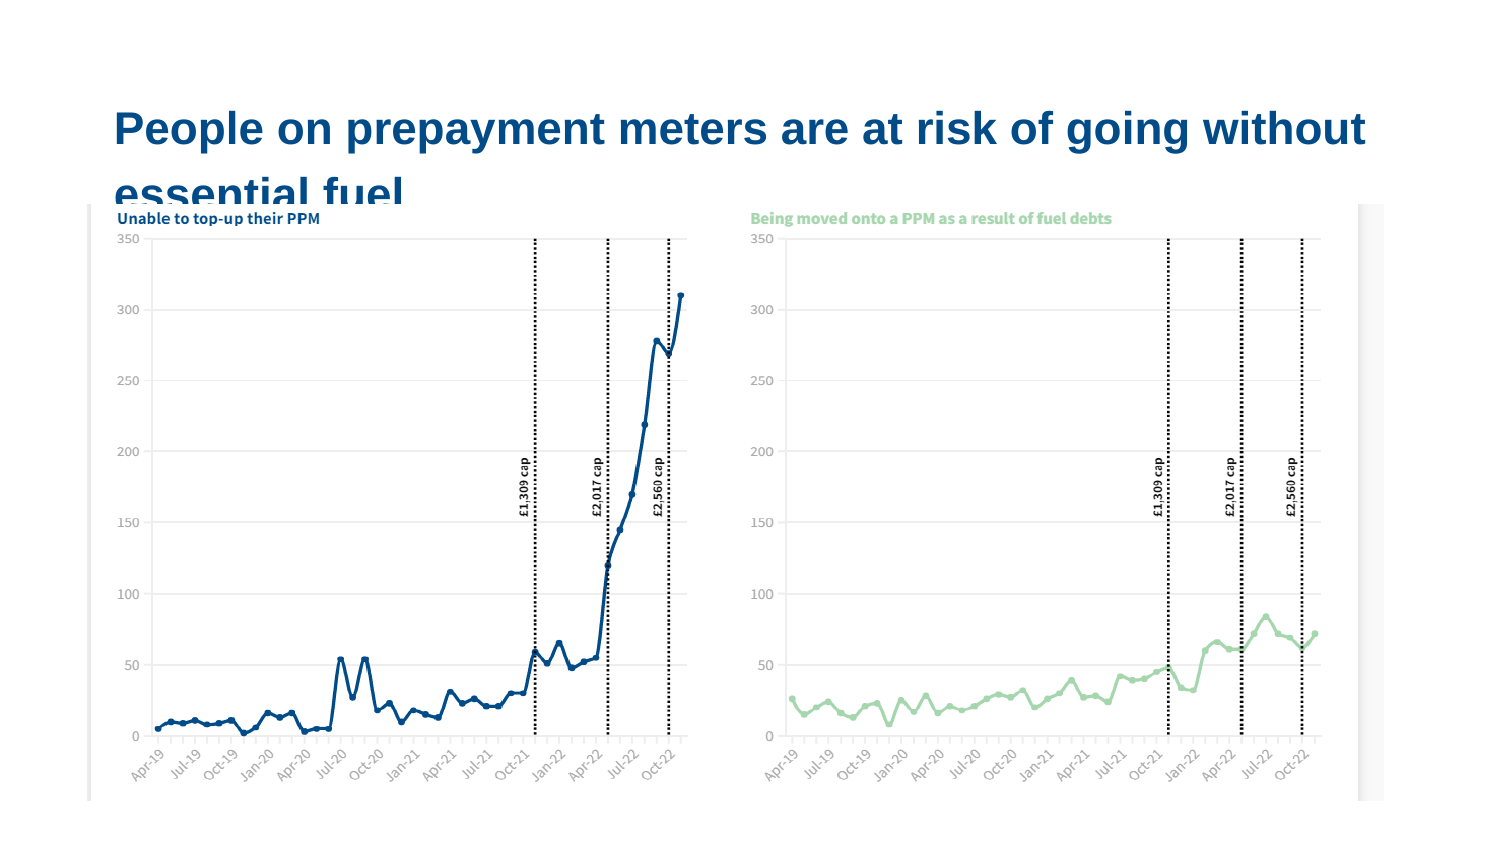

# People on prepayment meters are at risk of going without essential fuel